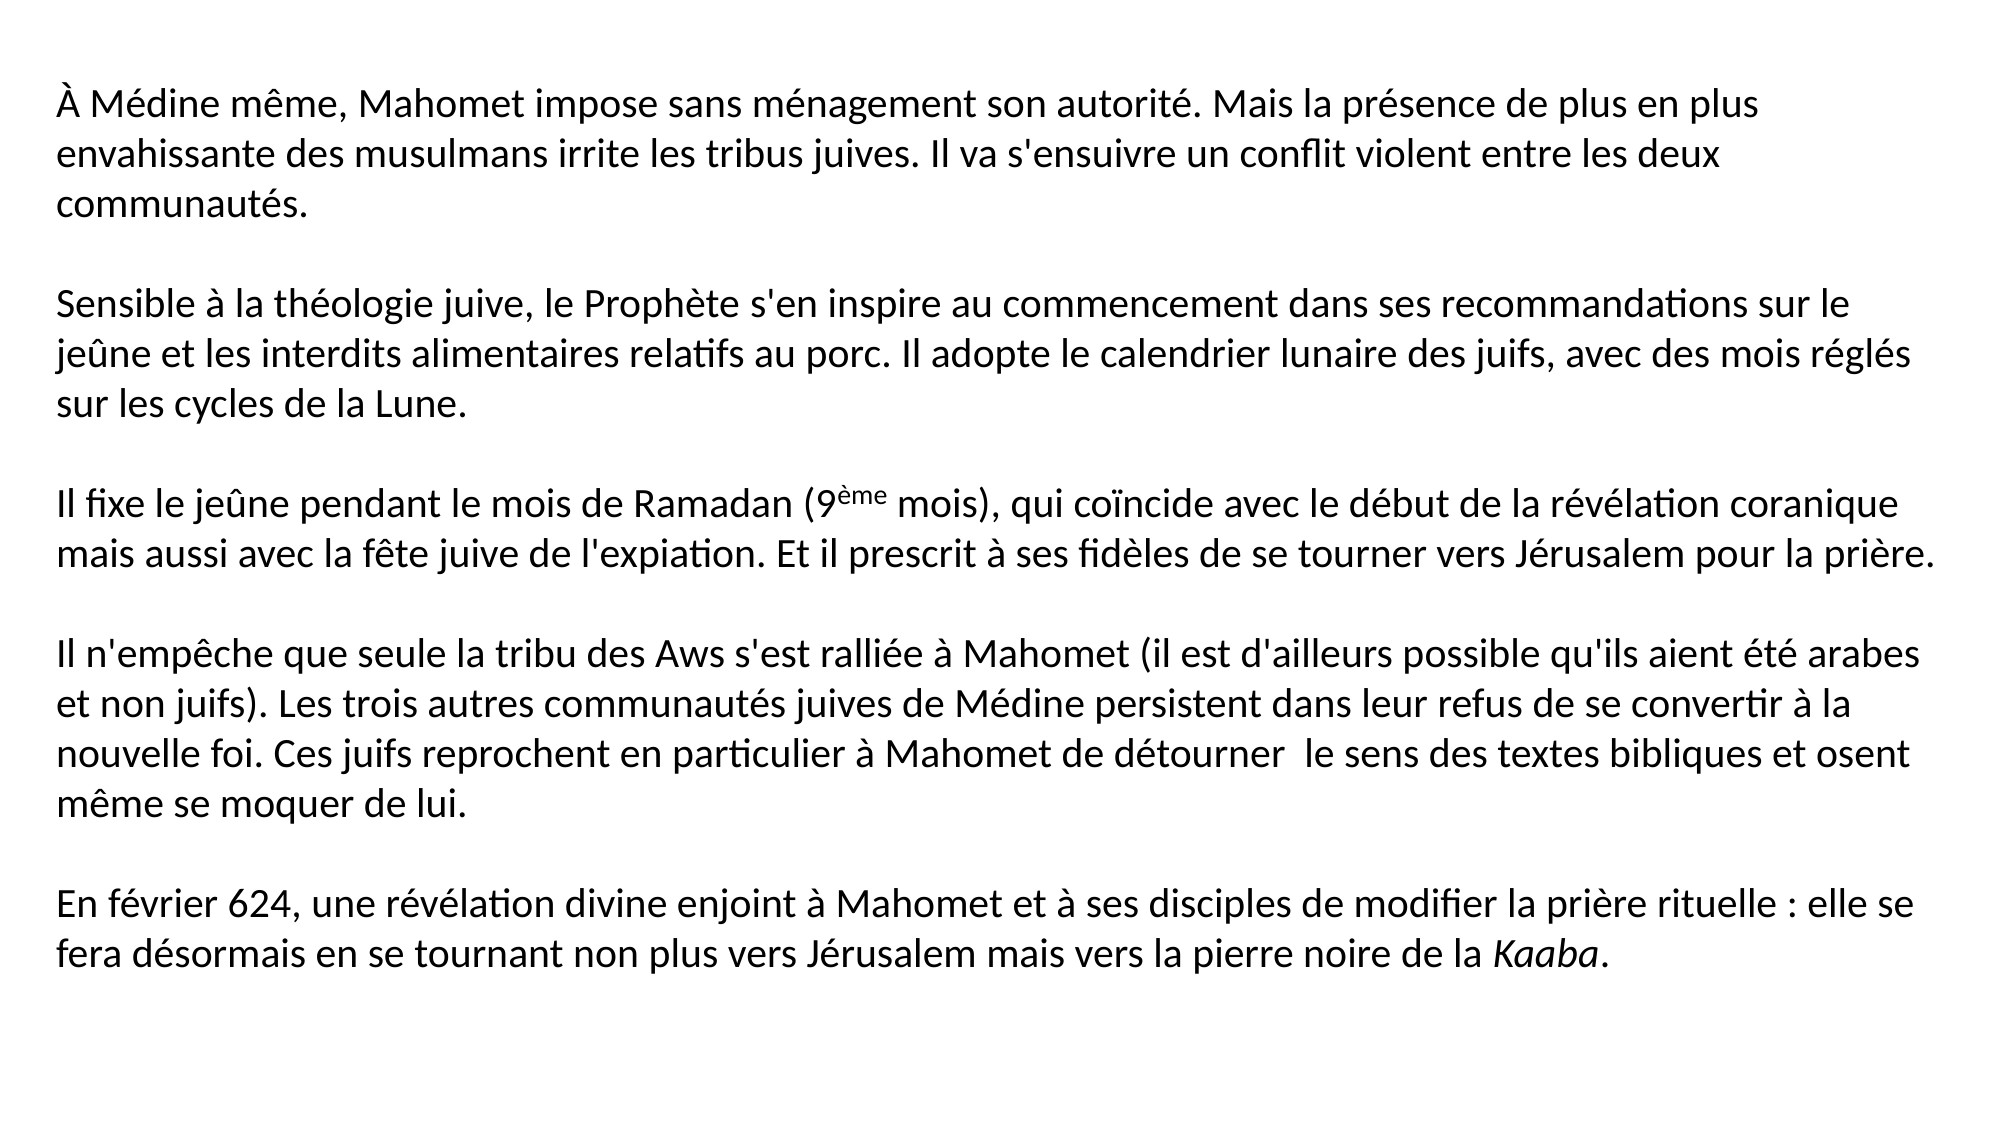

À Médine même, Mahomet impose sans ménagement son autorité. Mais la présence de plus en plus envahissante des musulmans irrite les tribus juives. Il va s'ensuivre un conflit violent entre les deux communautés.
Sensible à la théologie juive, le Prophète s'en inspire au commencement dans ses recommandations sur le jeûne et les interdits alimentaires relatifs au porc. Il adopte le calendrier lunaire des juifs, avec des mois réglés sur les cycles de la Lune.
Il fixe le jeûne pendant le mois de Ramadan (9ème mois), qui coïncide avec le début de la révélation coranique mais aussi avec la fête juive de l'expiation. Et il prescrit à ses fidèles de se tourner vers Jérusalem pour la prière.
Il n'empêche que seule la tribu des Aws s'est ralliée à Mahomet (il est d'ailleurs possible qu'ils aient été arabes et non juifs). Les trois autres communautés juives de Médine persistent dans leur refus de se convertir à la nouvelle foi. Ces juifs reprochent en particulier à Mahomet de détourner le sens des textes bibliques et osent même se moquer de lui.
En février 624, une révélation divine enjoint à Mahomet et à ses disciples de modifier la prière rituelle : elle se fera désormais en se tournant non plus vers Jérusalem mais vers la pierre noire de la Kaaba.